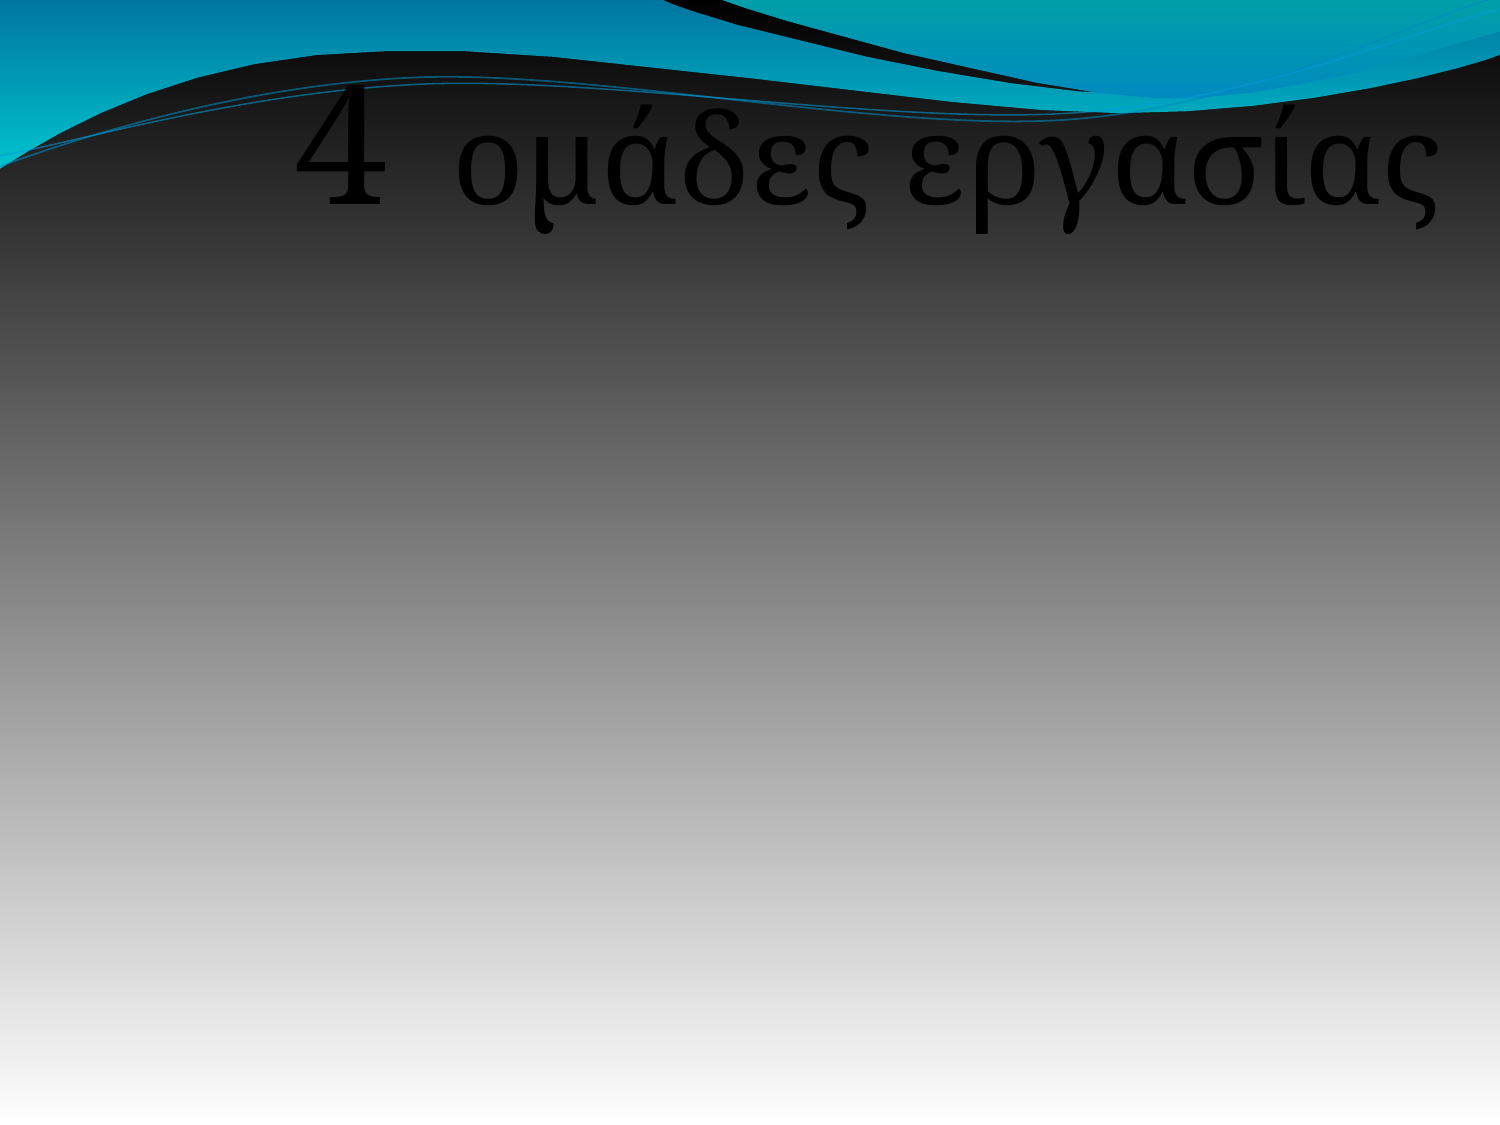

4 ομάδες εργασίας
Εκφοβισμός στο διαδίκτυο
Ιοί υπολογιστών
Αναξιόπιστες πληροφορίες
Εθισμός στο διαδίκτυο